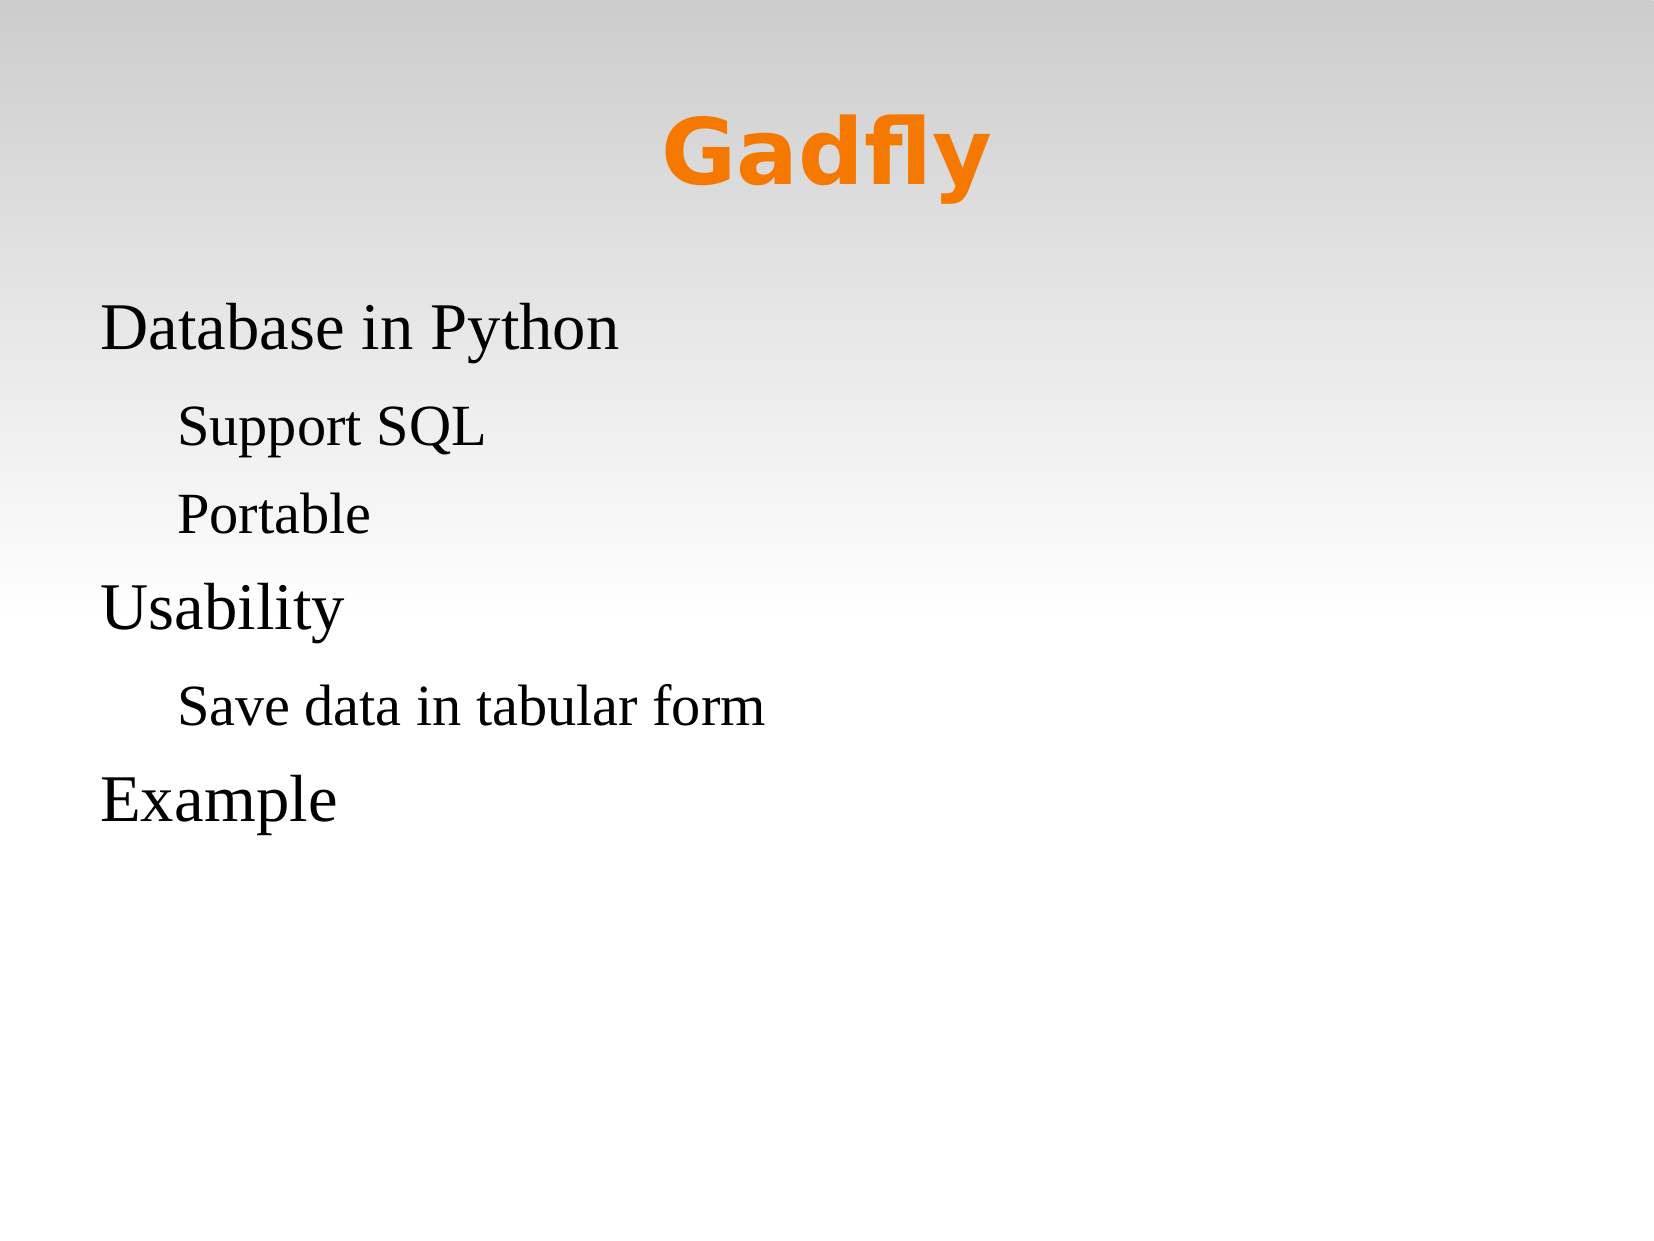

# Gadfly
Database in Python
Support SQL
Portable
Usability
Save data in tabular form
Example